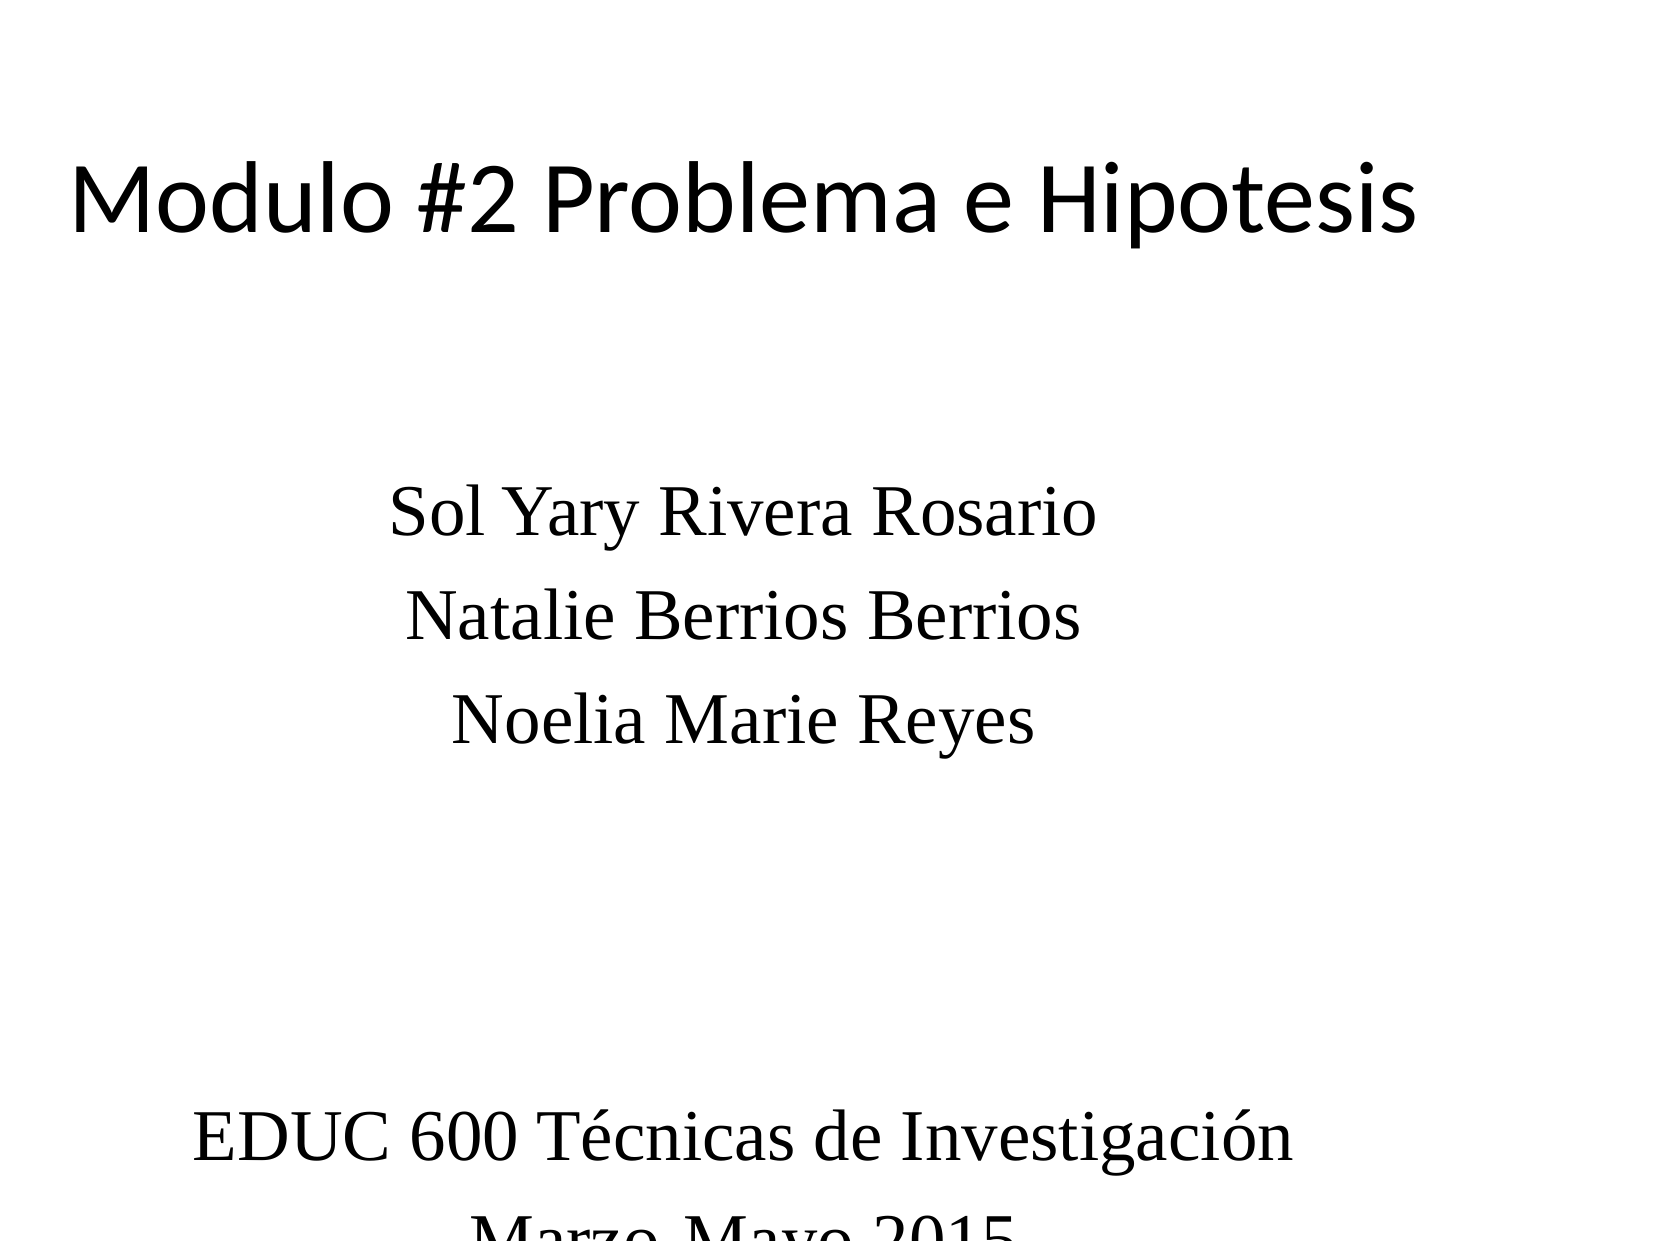

Sol Yary Rivera Rosario
Natalie Berrios Berrios
Noelia Marie Reyes
EDUC 600 Técnicas de Investigación
Marzo-Mayo 2015
Prof: Peter Villejas
# Modulo #2 Problema e Hipotesis